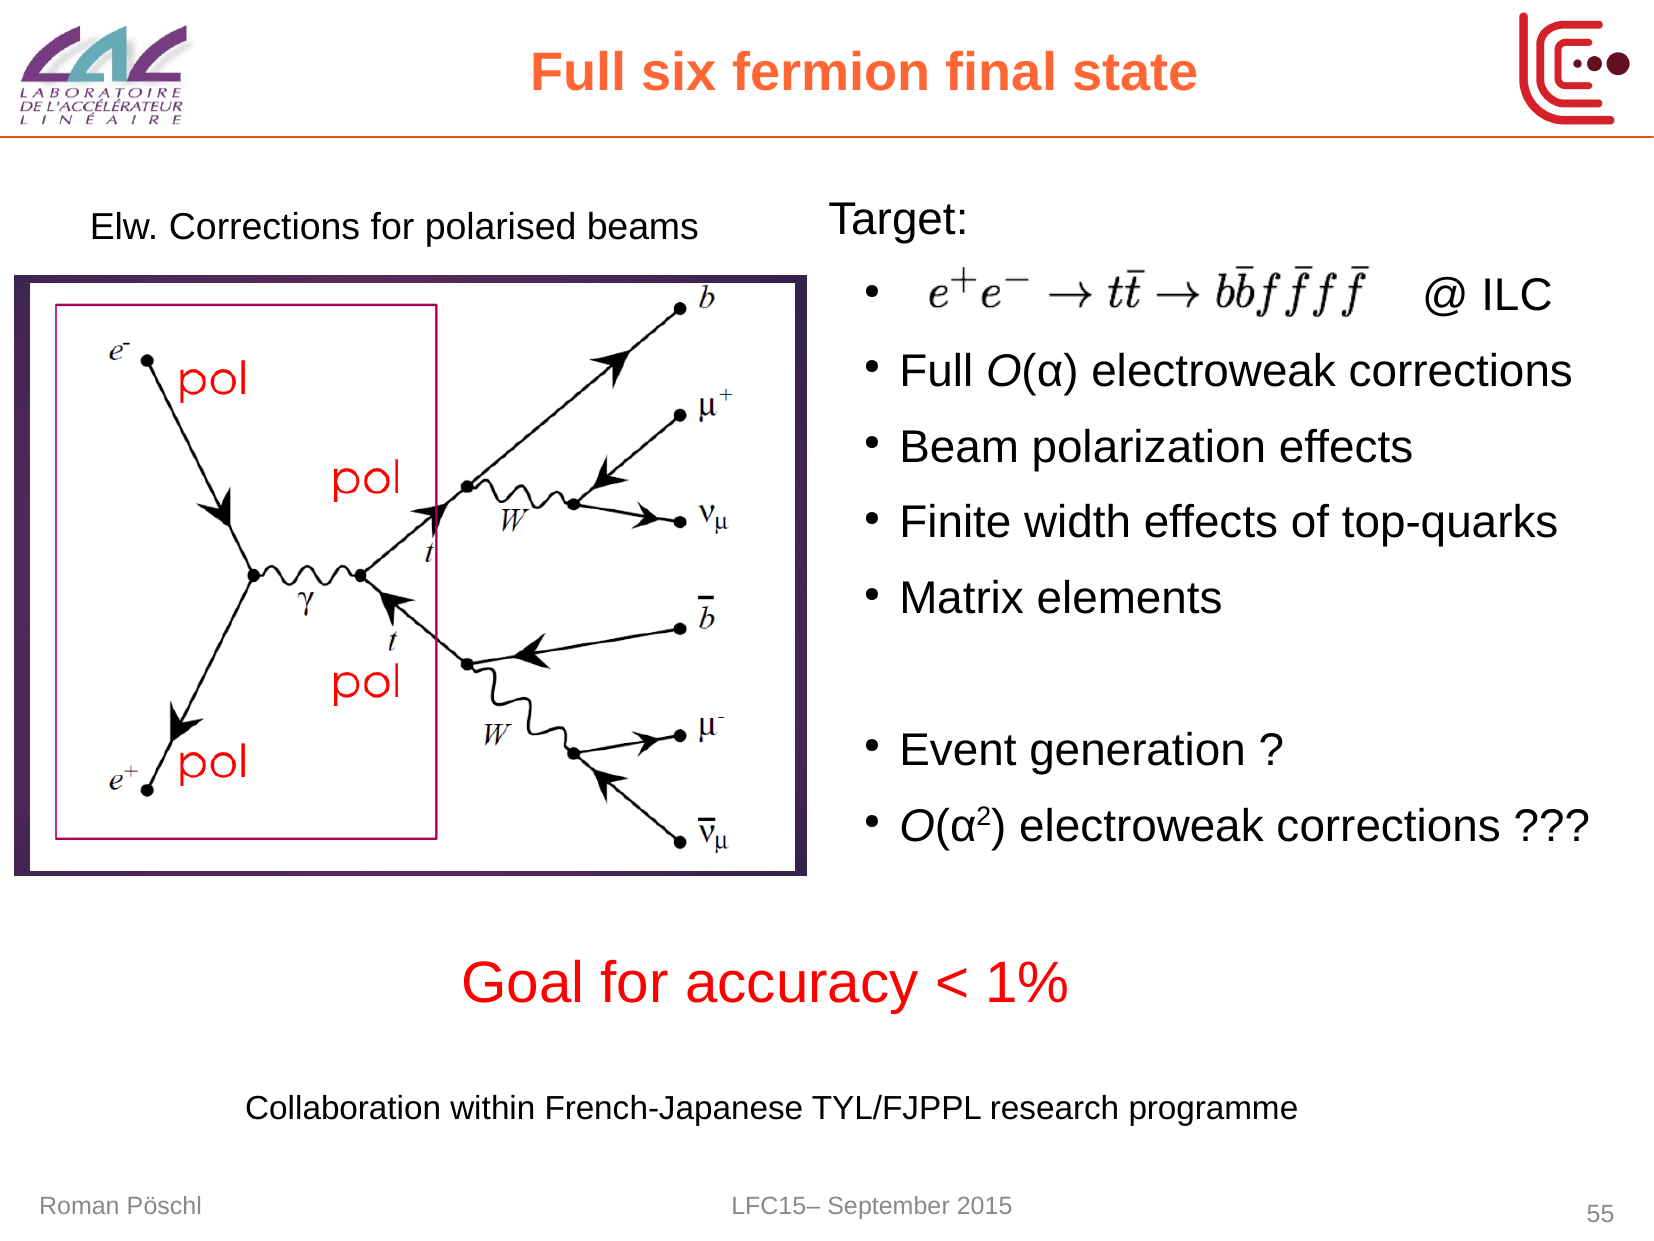

# Full six fermion final state
Target:
 @ ILC
Full O(α) electroweak corrections
Beam polarization effects
Finite width effects of top-quarks
Matrix elements
Event generation ?
O(α2) electroweak corrections ???
Elw. Corrections for polarised beams
Goal for accuracy < 1%
Collaboration within French-Japanese TYL/FJPPL research programme